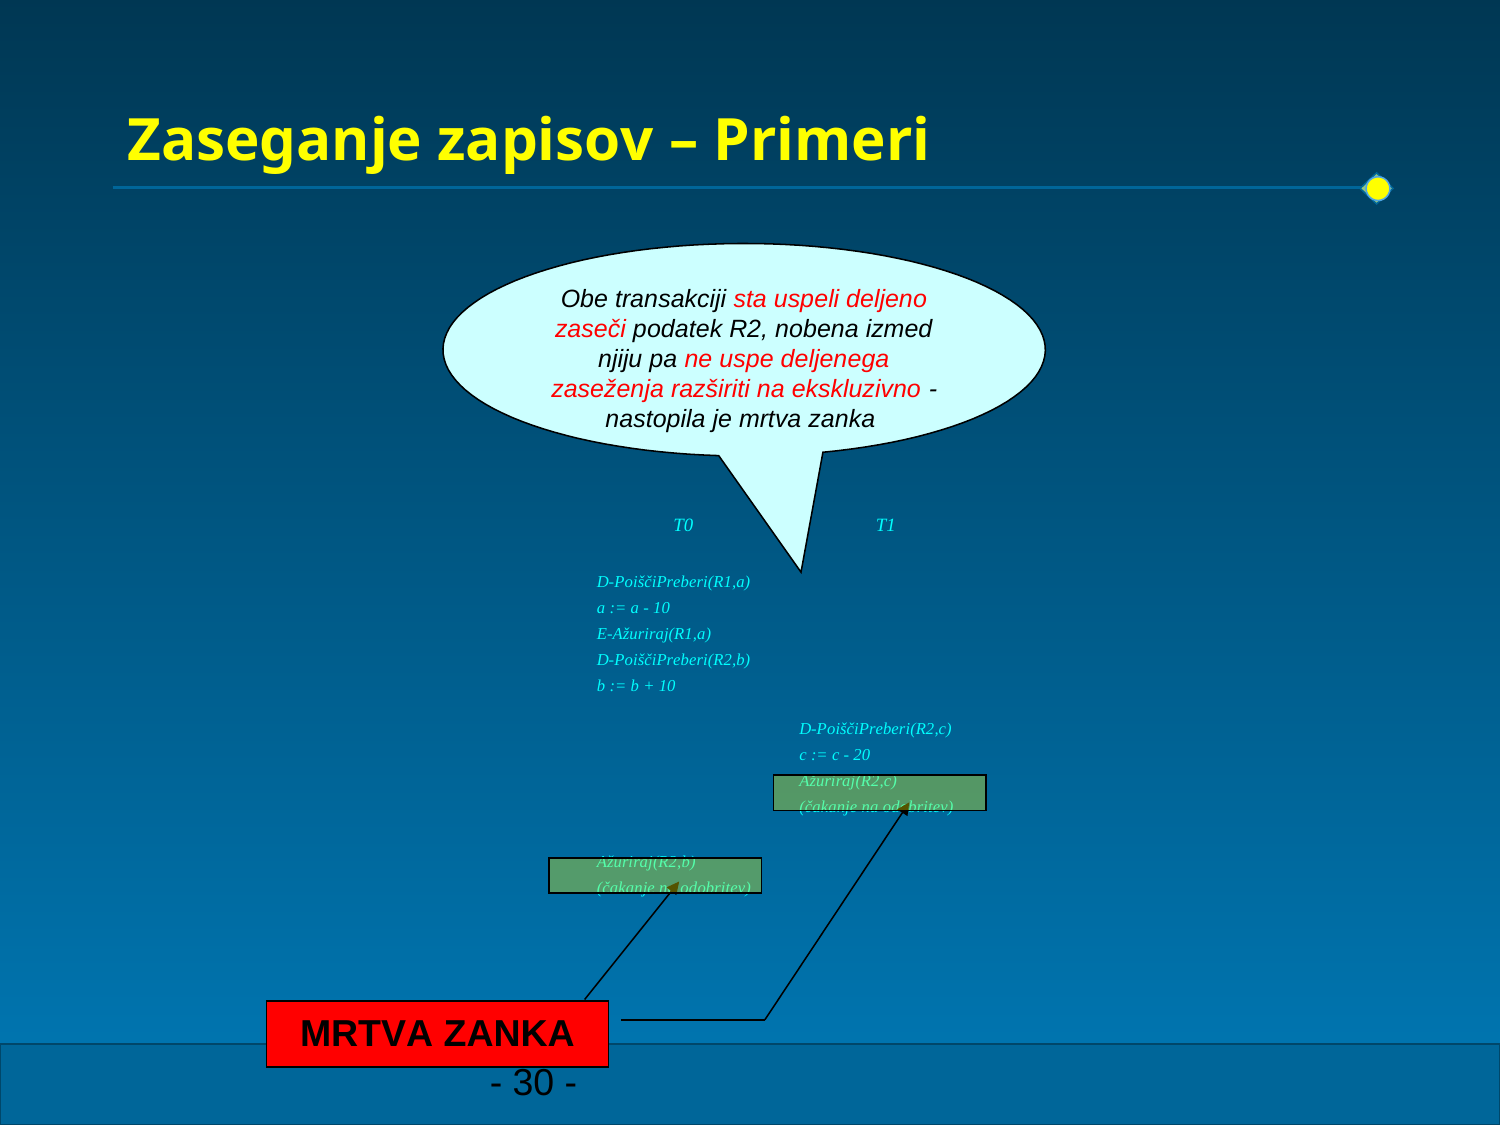

# Zaseganje zapisov – Primeri
Obe transakciji sta uspeli deljeno zaseči podatek R2, nobena izmed njiju pa ne uspe deljenega zaseženja razširiti na ekskluzivno - nastopila je mrtva zanka
| T0 | T1 |
| --- | --- |
| D-PoiščiPreberi(R1,a) a := a - 10 E-Ažuriraj(R1,a) D-PoiščiPreberi(R2,b) b := b + 10 | |
| | D-PoiščiPreberi(R2,c) c := c - 20 Ažuriraj(R2,c) (čakanje na odobritev) |
| Ažuriraj(R2,b) (čakanje na odobritev) | |
MRTVA ZANKA